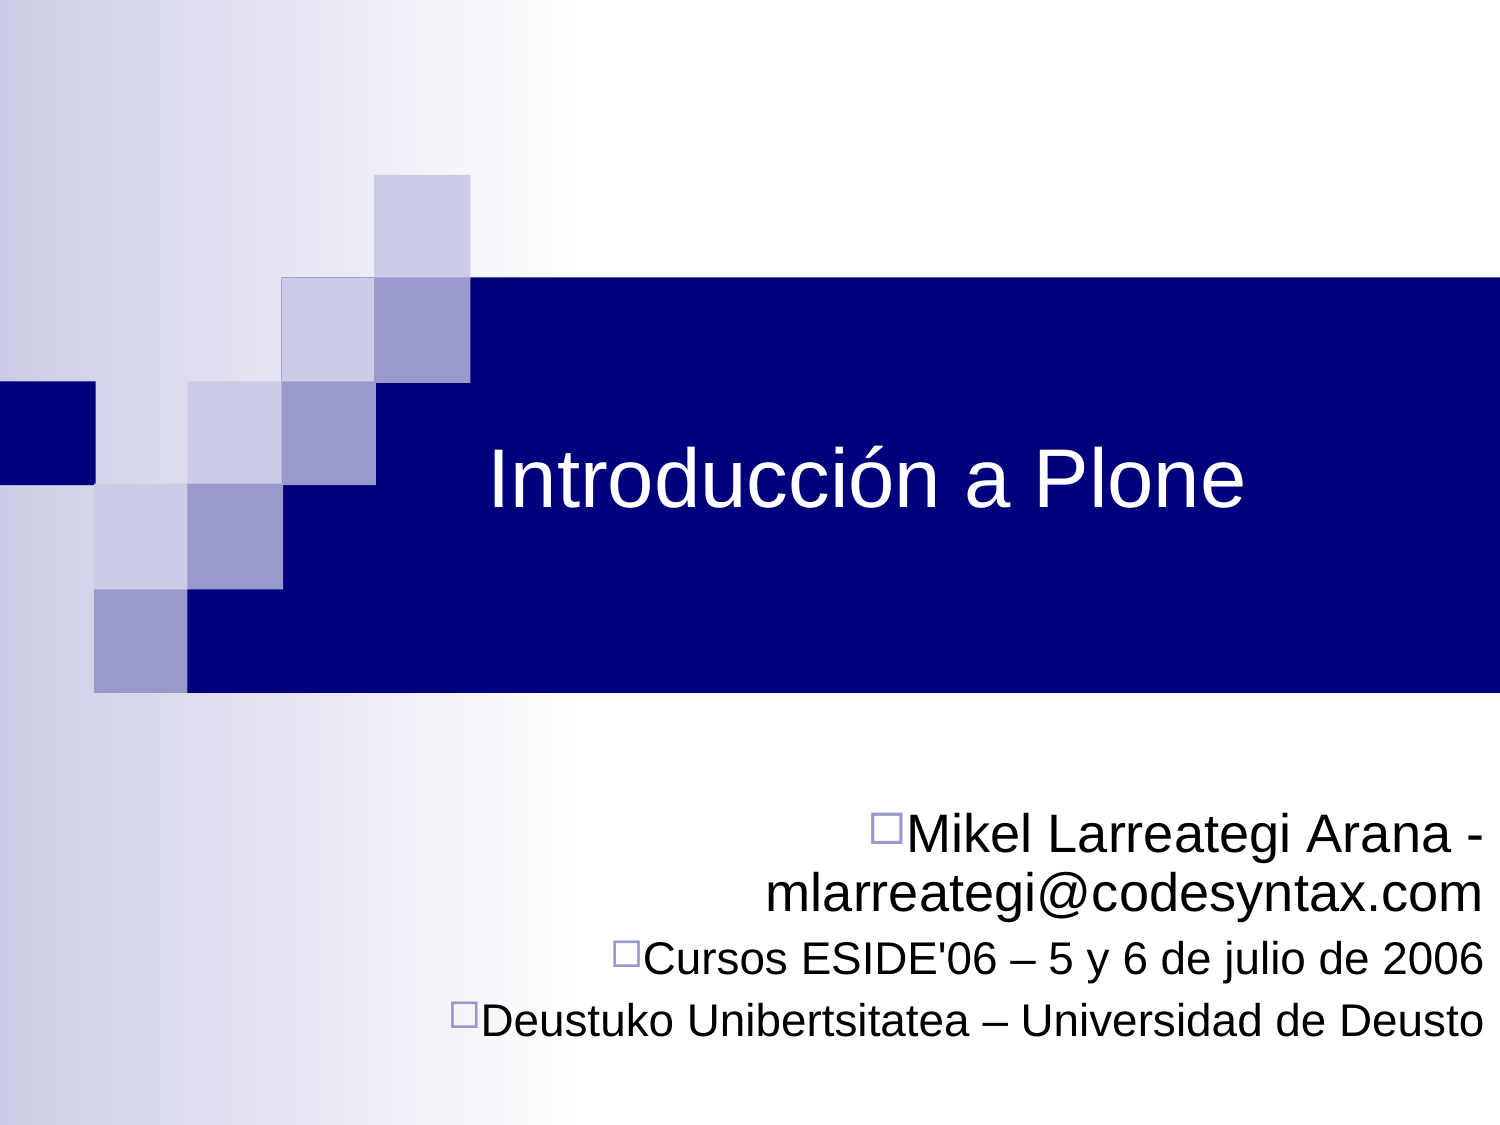

# Introducción a Plone
Mikel Larreategi Arana - mlarreategi@codesyntax.com
Cursos ESIDE'06 – 5 y 6 de julio de 2006
Deustuko Unibertsitatea – Universidad de Deusto